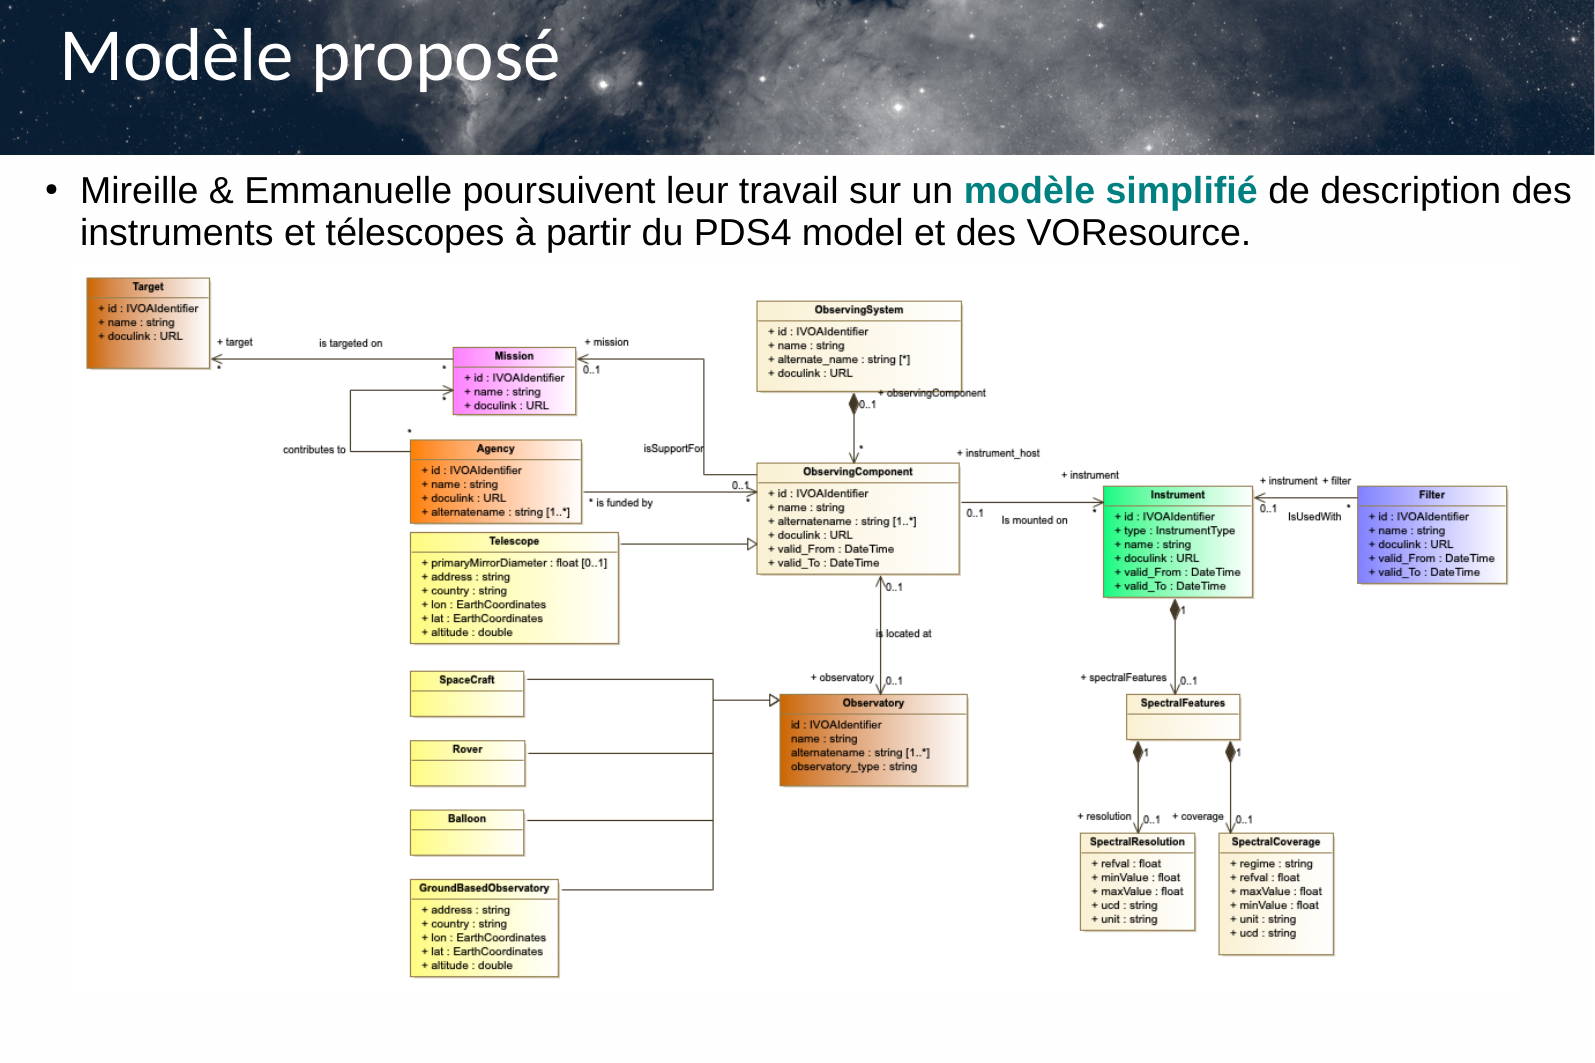

# Modèle proposé
Mireille & Emmanuelle poursuivent leur travail sur un modèle simplifié de description des instruments et télescopes à partir du PDS4 model et des VOResource.